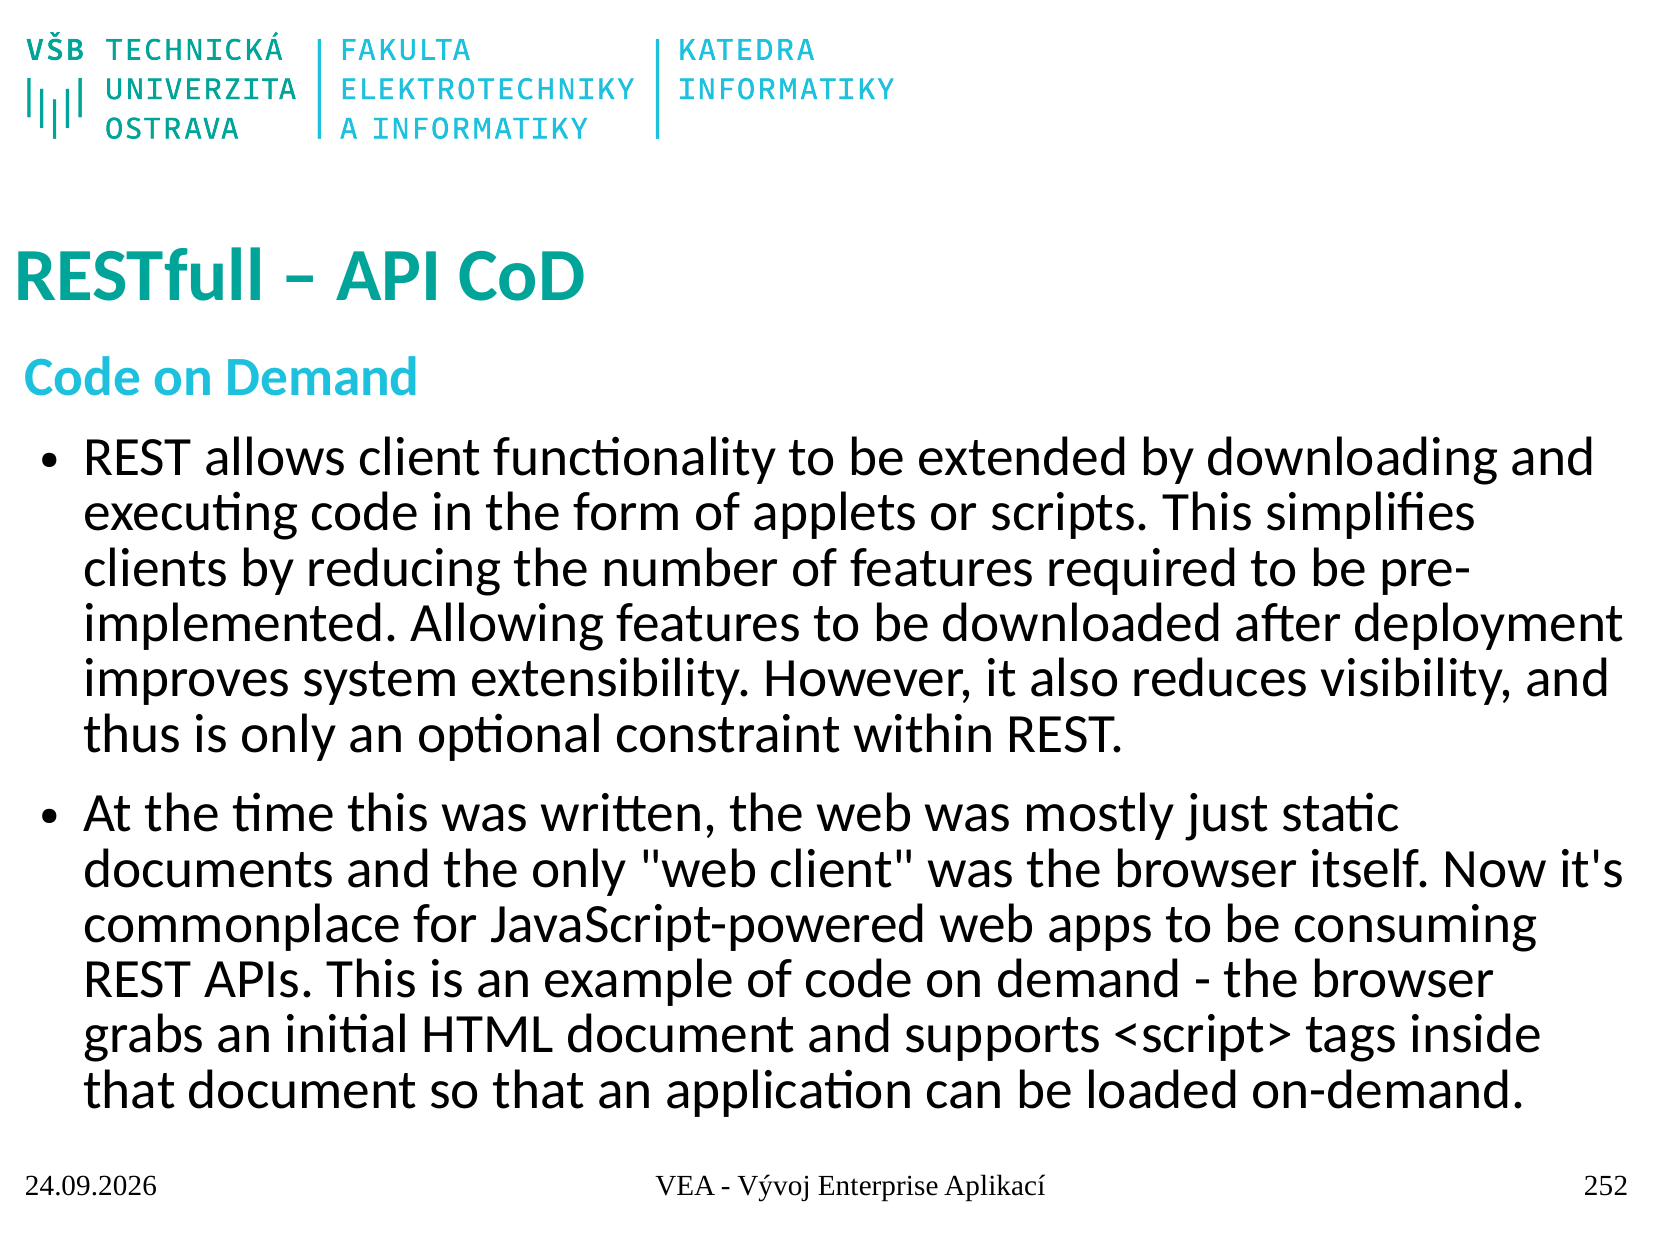

RESTfull – API CoD
# Code on Demand
REST allows client functionality to be extended by downloading and executing code in the form of applets or scripts. This simplifies clients by reducing the number of features required to be pre-implemented. Allowing features to be downloaded after deployment improves system extensibility. However, it also reduces visibility, and thus is only an optional constraint within REST.
At the time this was written, the web was mostly just static documents and the only "web client" was the browser itself. Now it's commonplace for JavaScript-powered web apps to be consuming REST APIs. This is an example of code on demand - the browser grabs an initial HTML document and supports <script> tags inside that document so that an application can be loaded on-demand.
VEA - Vývoj Enterprise Aplikací
252